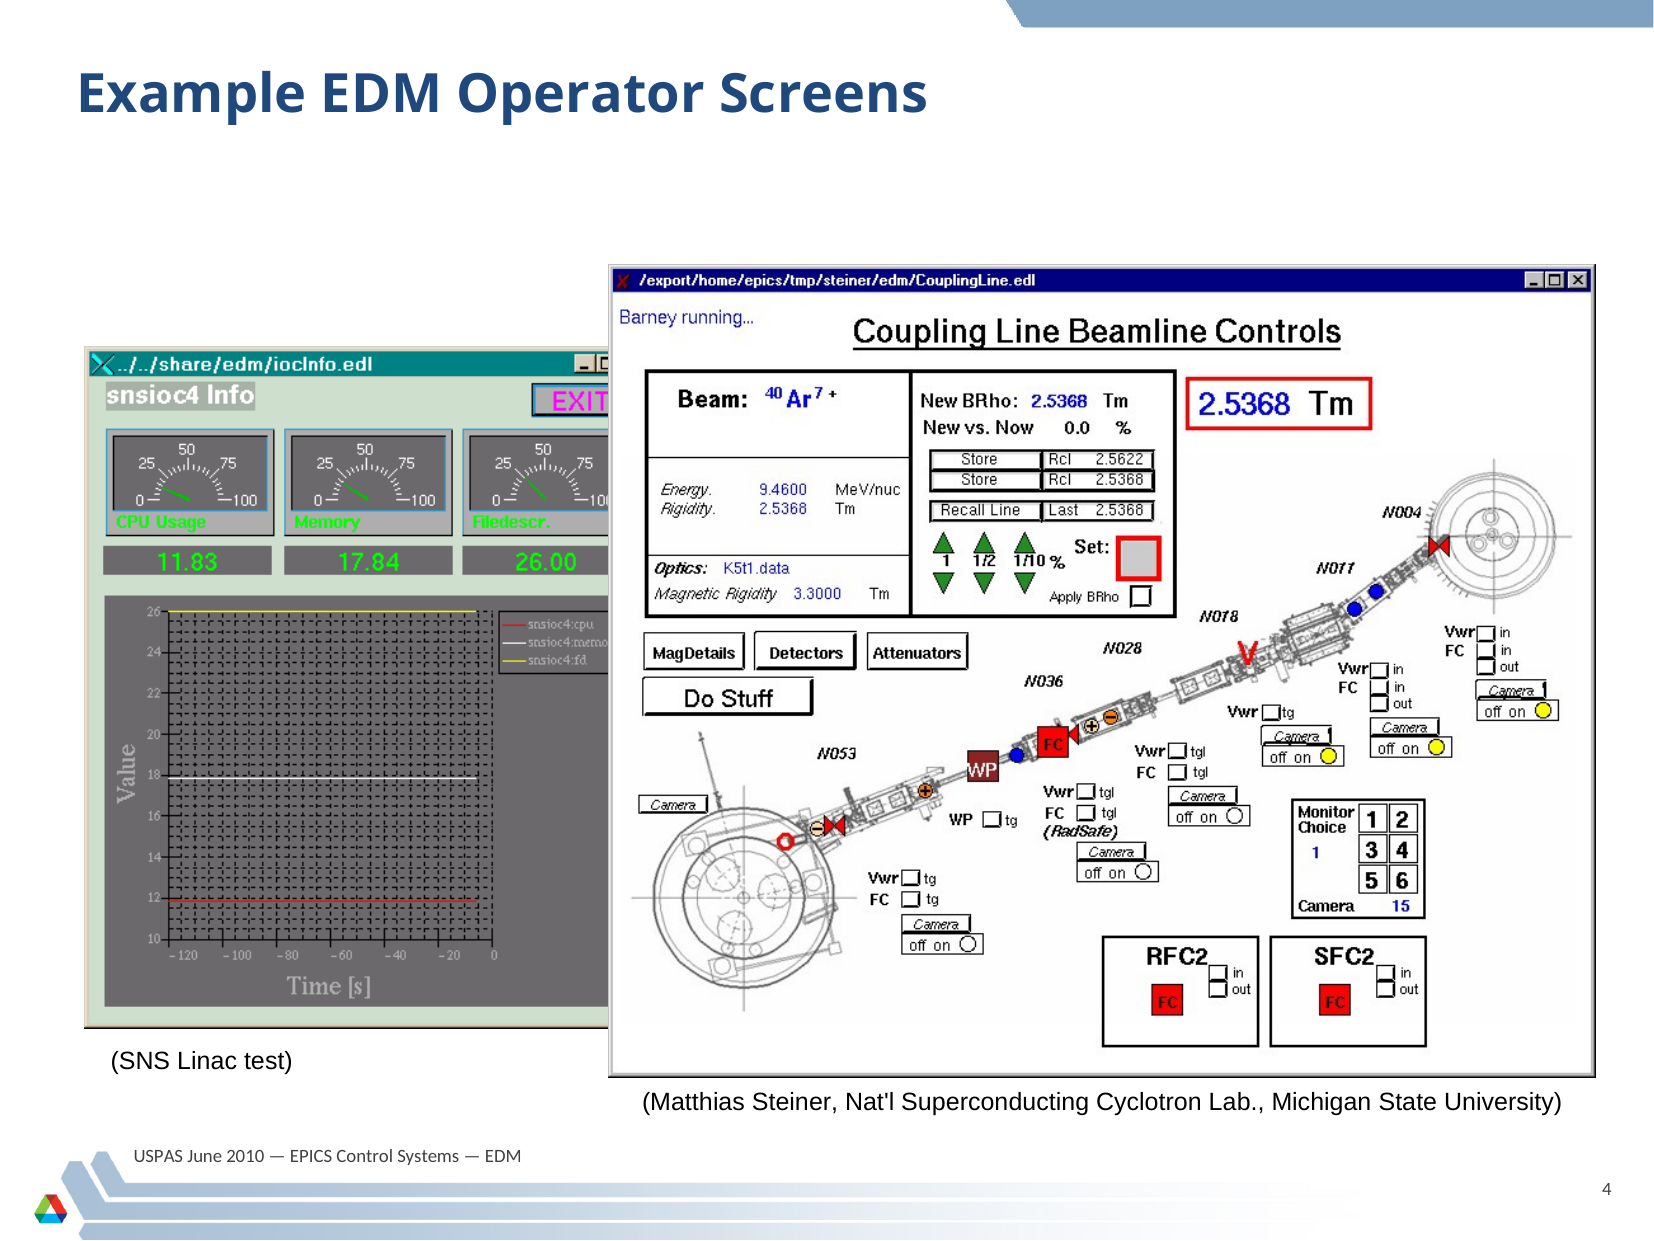

# Example EDM Operator Screens
(SNS Linac test)
(Matthias Steiner, Nat'l Superconducting Cyclotron Lab., Michigan State University)
USPAS June 2010 — EPICS Control Systems — EDM
4